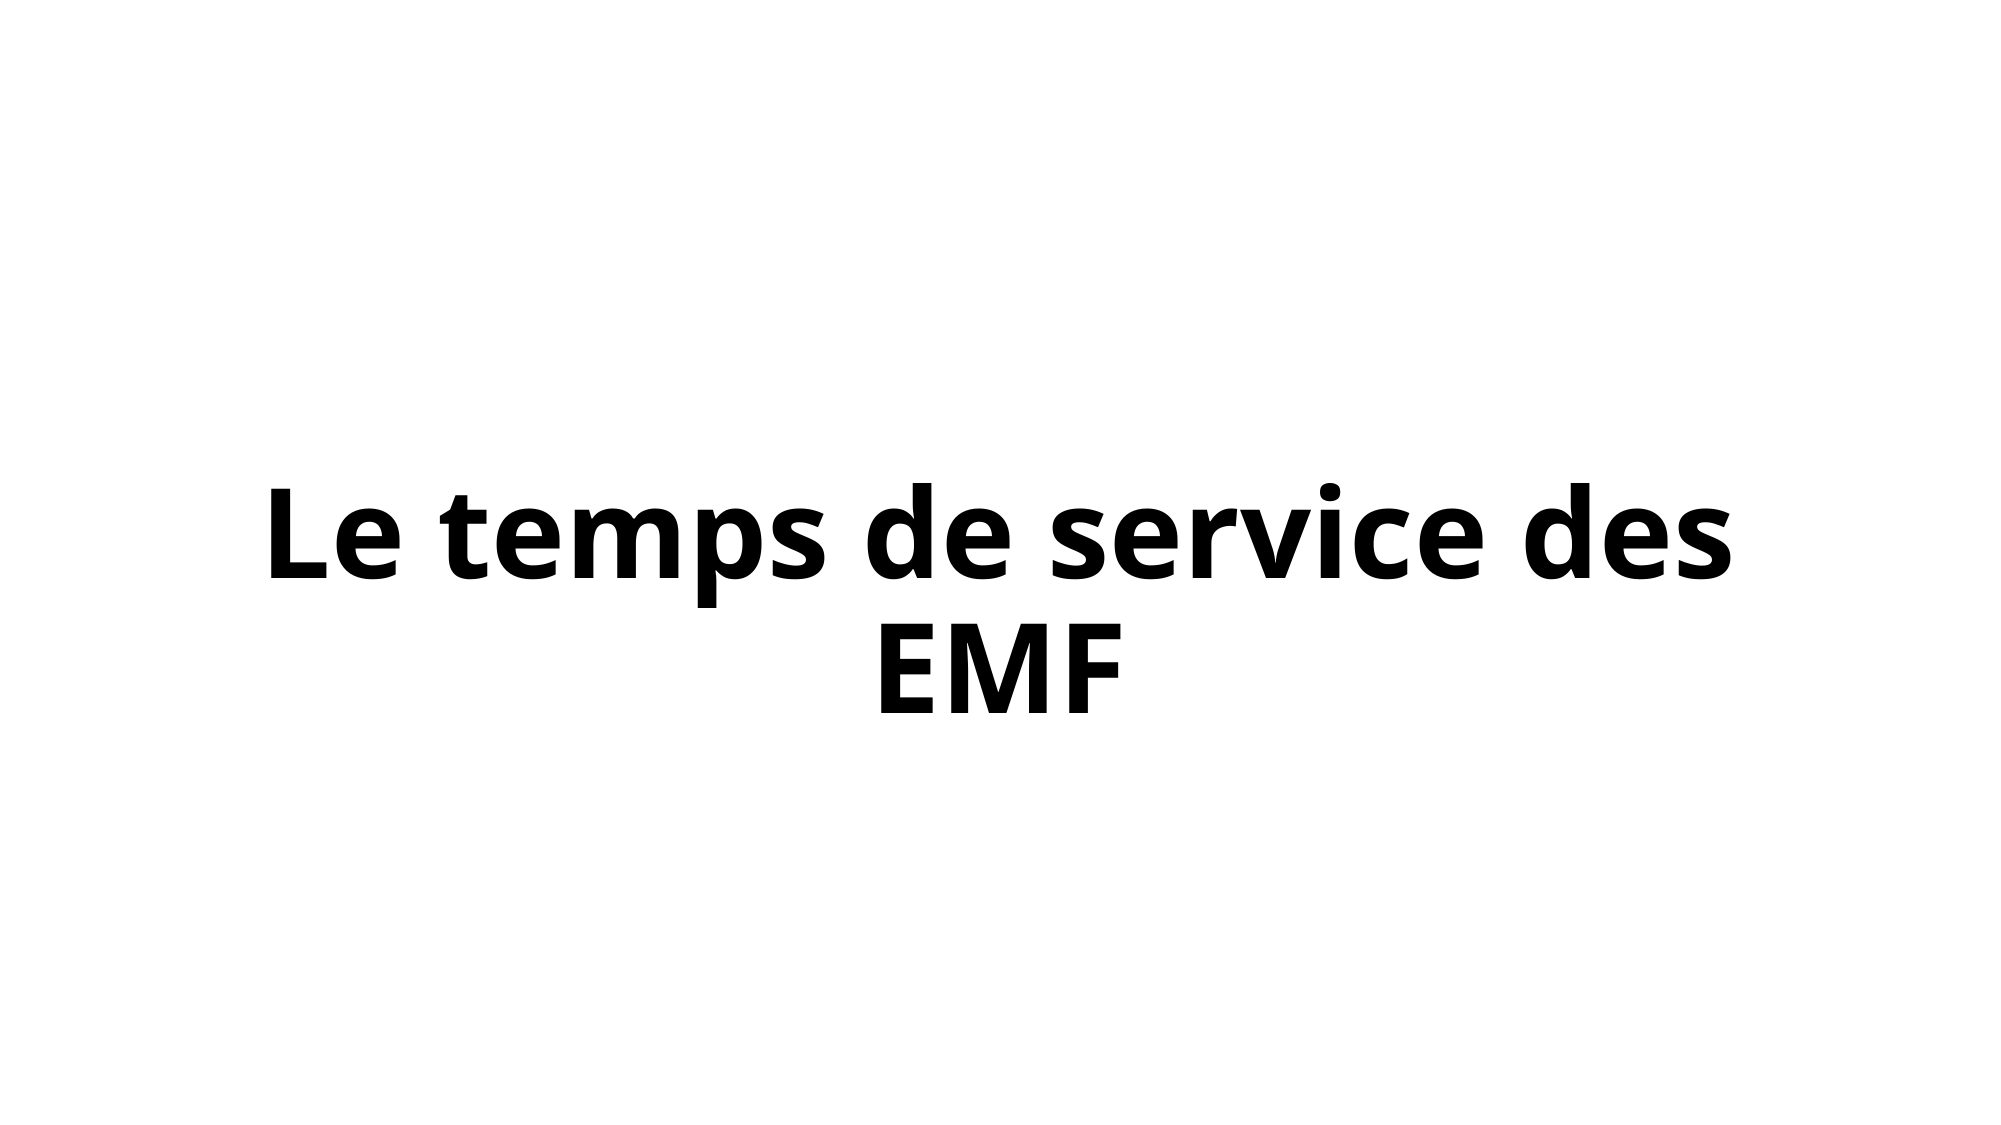

# Le temps de service des EMF